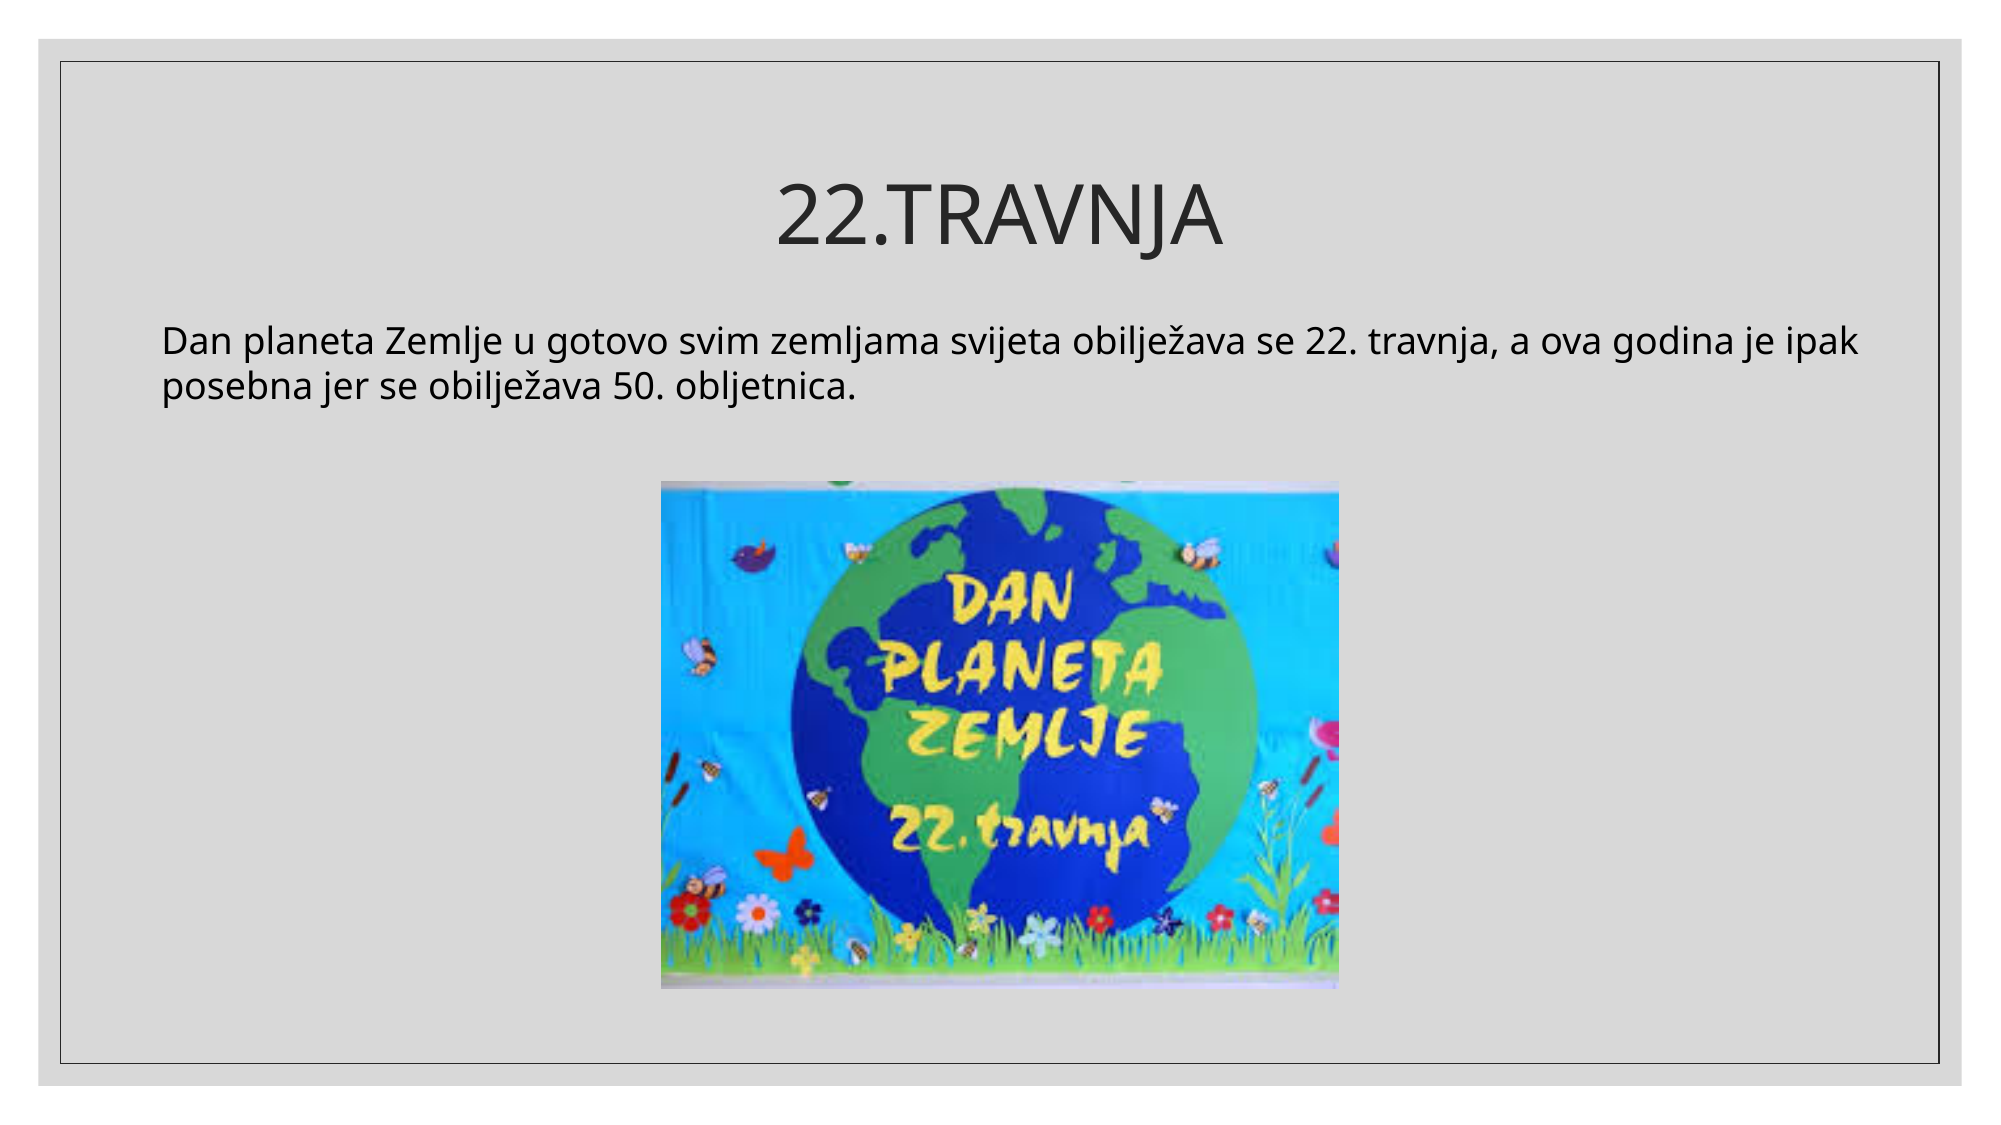

# 22.TRAVNJA
Dan planeta Zemlje u gotovo svim zemljama svijeta obilježava se 22. travnja, a ova godina je ipak posebna jer se obilježava 50. obljetnica.